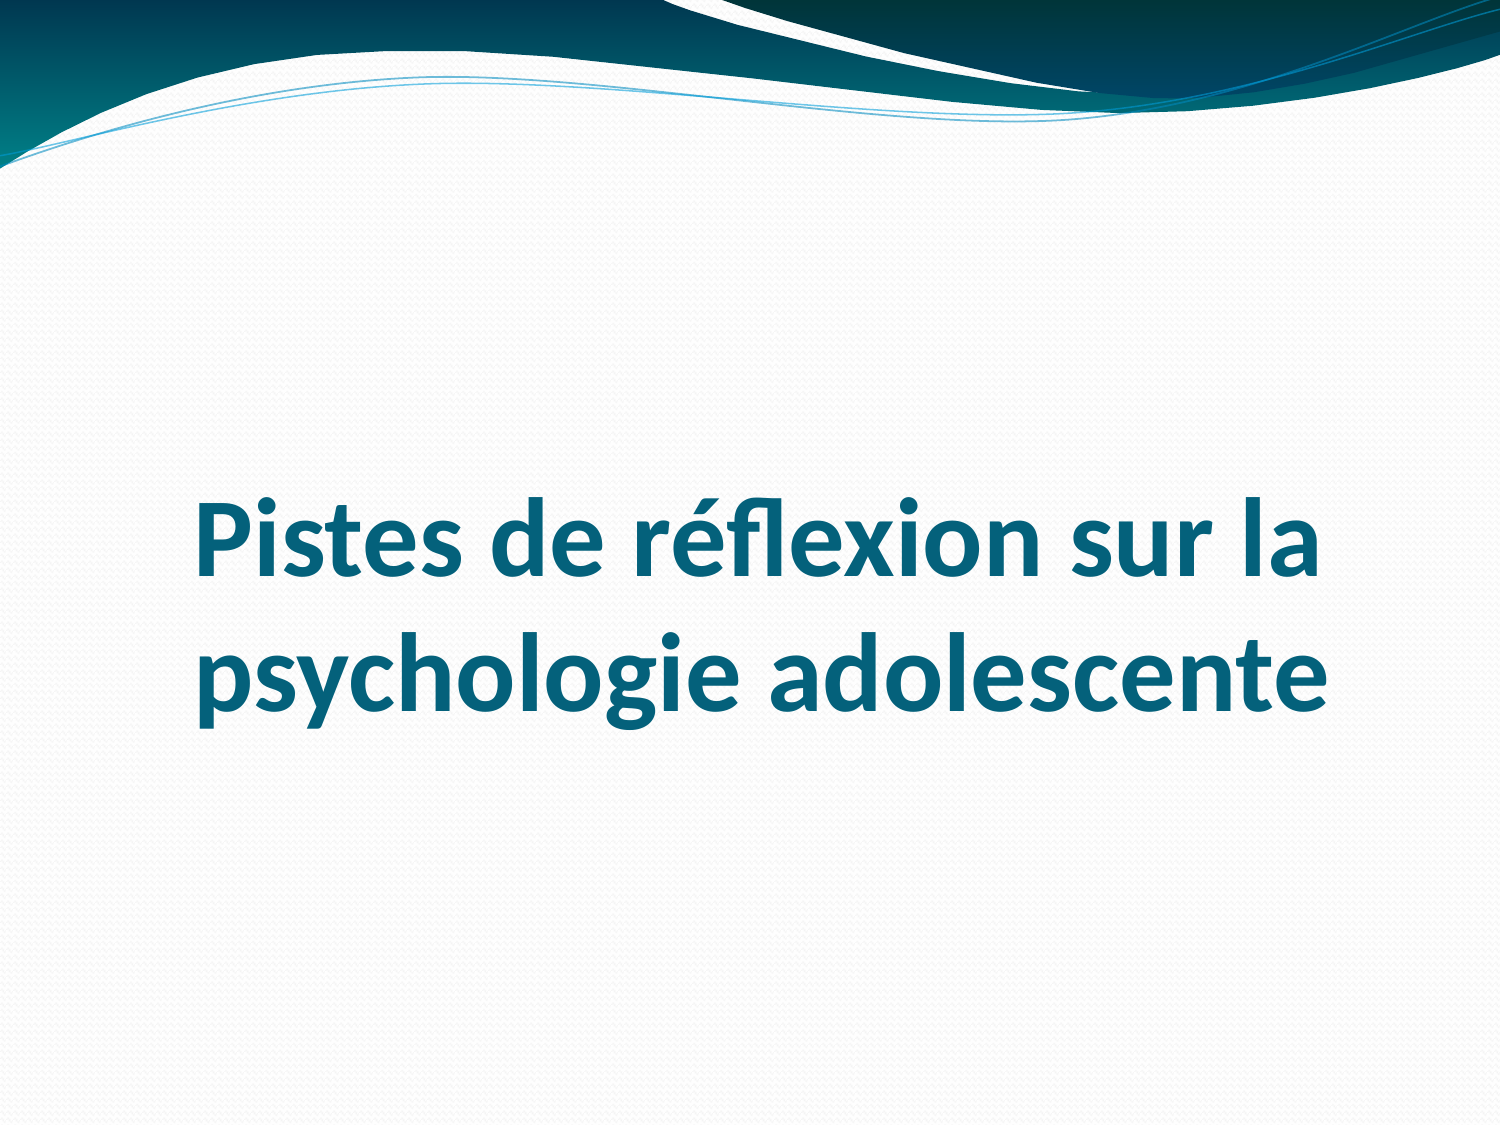

# Pistes de réflexion sur la psychologie adolescente